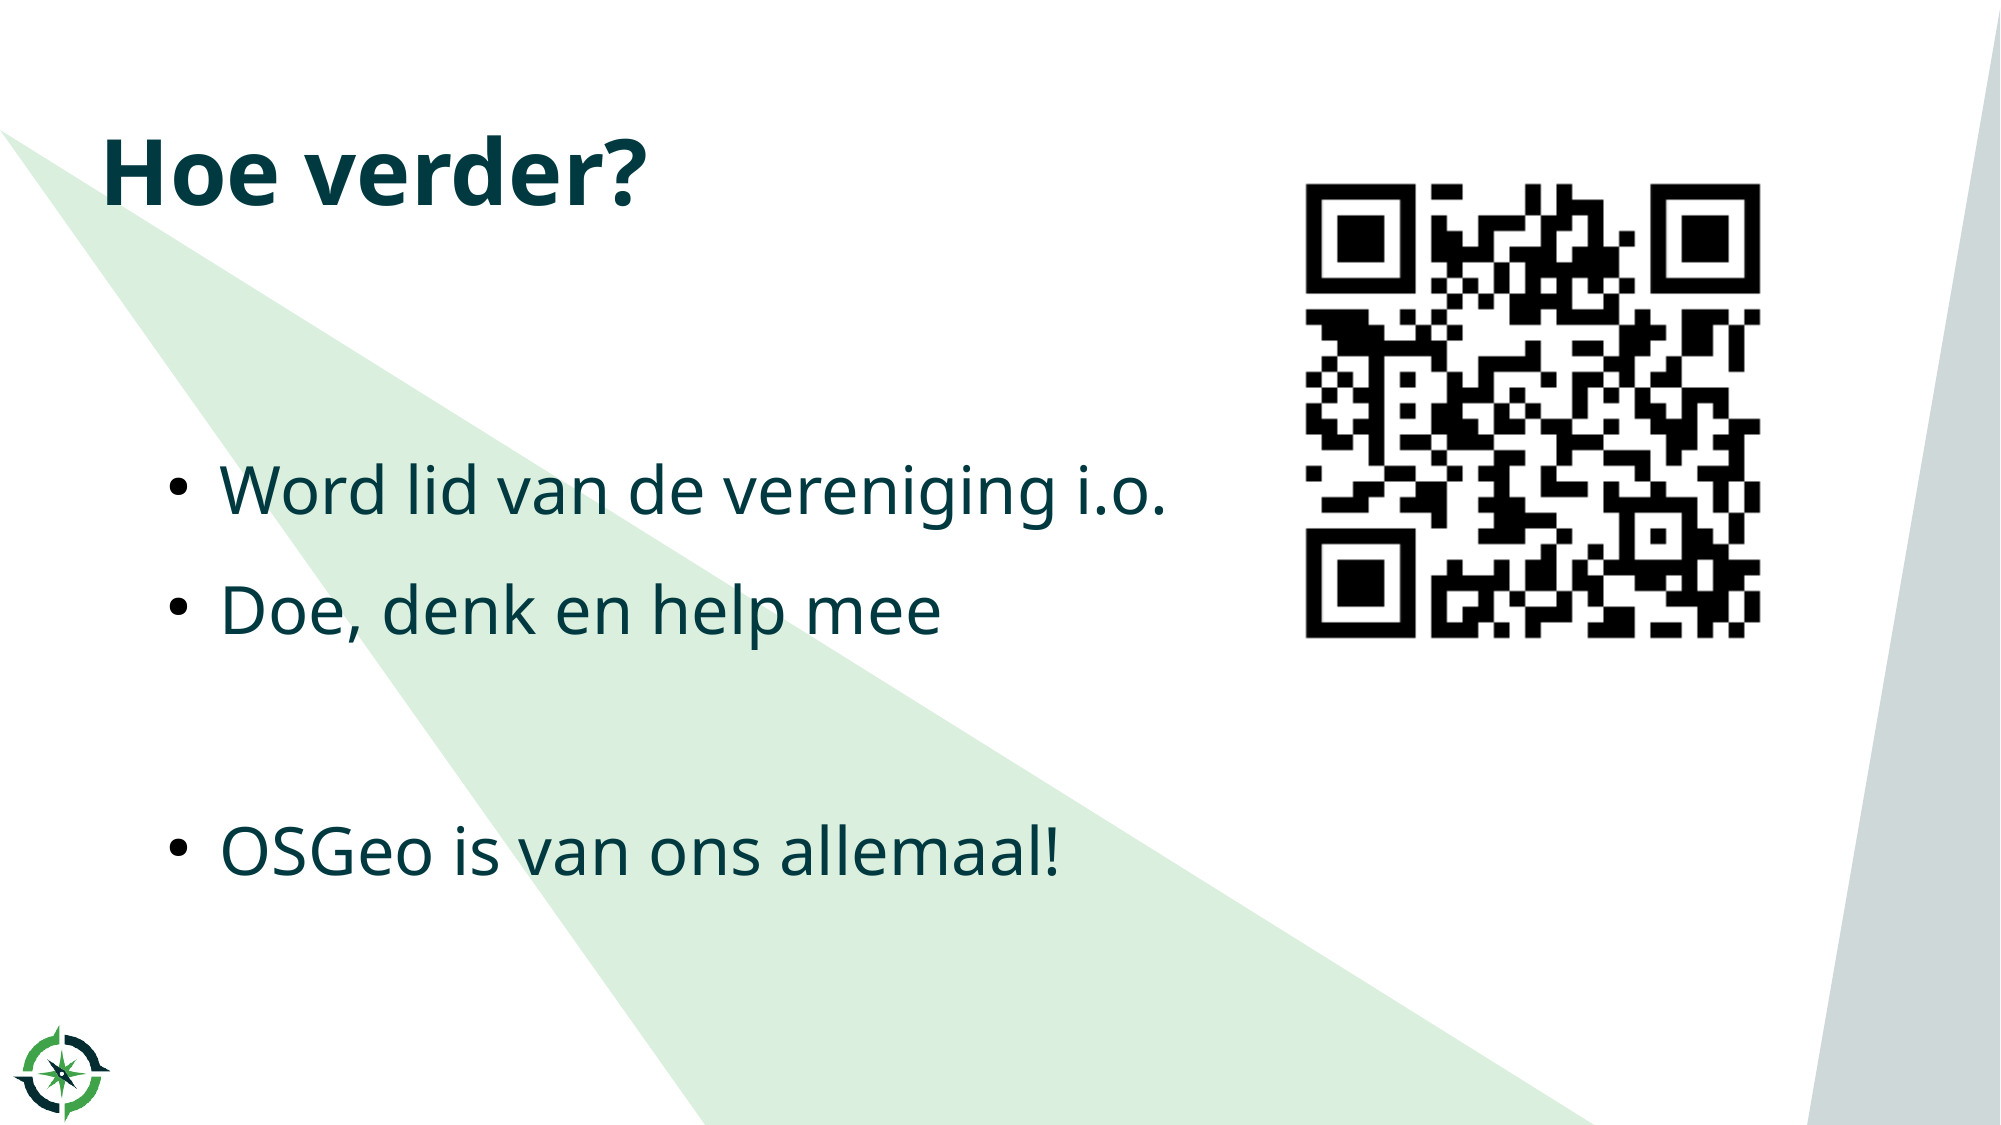

# Hoe verder?
Word lid van de vereniging i.o.
Doe, denk en help mee
OSGeo is van ons allemaal!